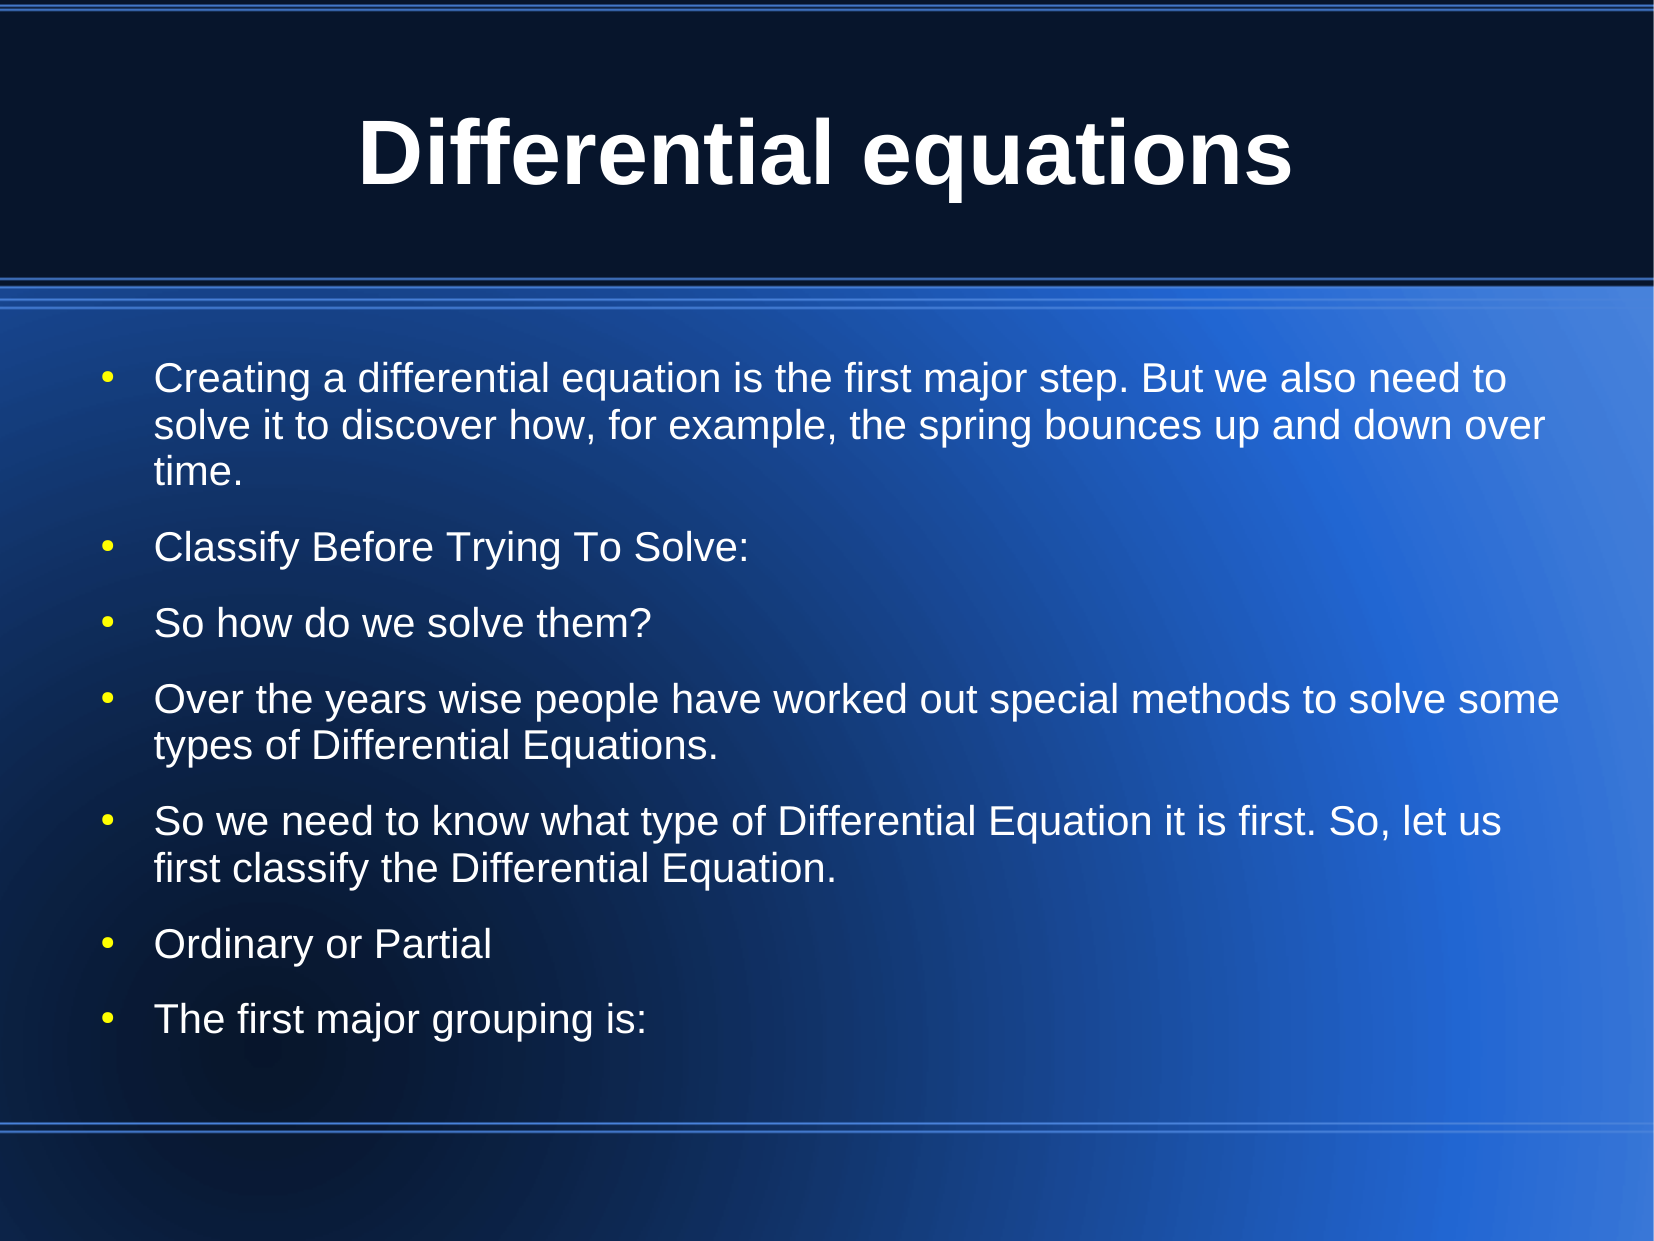

# Differential equations
Creating a differential equation is the first major step. But we also need to solve it to discover how, for example, the spring bounces up and down over time.
Classify Before Trying To Solve:
So how do we solve them?
Over the years wise people have worked out special methods to solve some types of Differential Equations.
So we need to know what type of Differential Equation it is first. So, let us first classify the Differential Equation.
Ordinary or Partial
The first major grouping is: